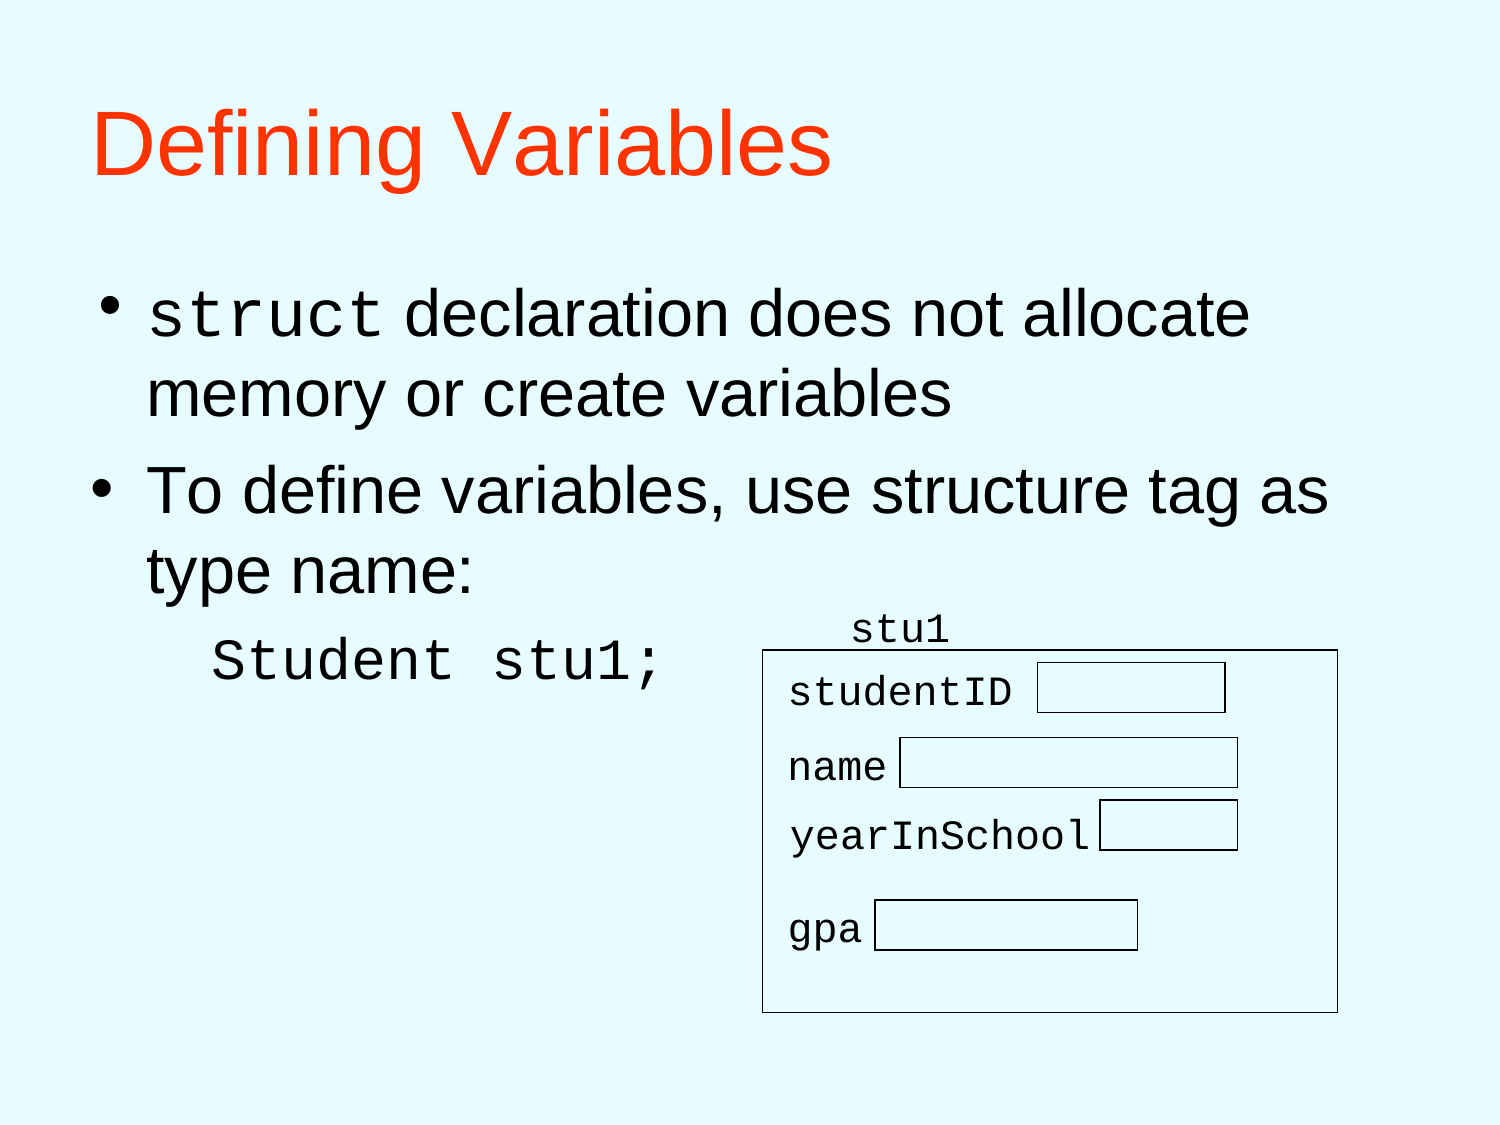

# Defining Variables
struct declaration does not allocate memory or create variables
To define variables, use structure tag as type name:
	Student stu1;
stu1
studentID
name
yearInSchool
gpa